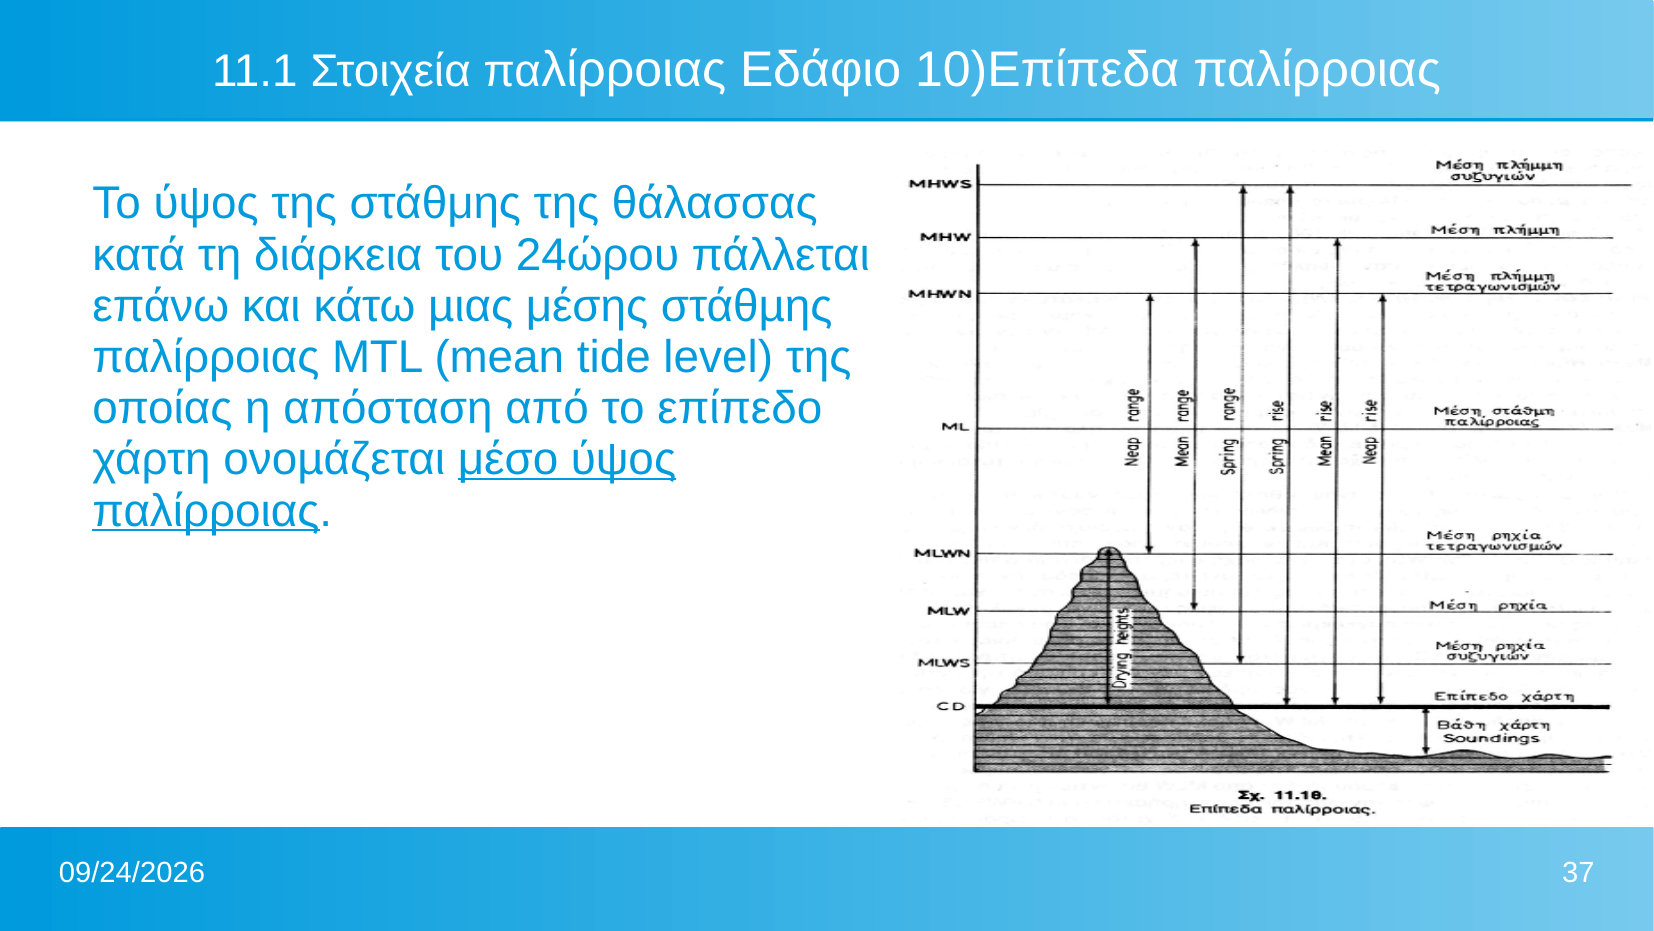

# 11.1 Στοιχεία παλίρροιας Εδάφιο 10)Επίπεδα παλίρροιας
Το ύψος της στάθμης της θάλασσας κατά τη διάρκεια του 24ώρου πάλλεται επάνω και κάτω µιας μέσης στάθµης παλίρροιας MTL (mean tide level) της οποίας η απόσταση από το επίπεδο χάρτη ονοµάζεται μέσο ύψος παλίρροιας.
37